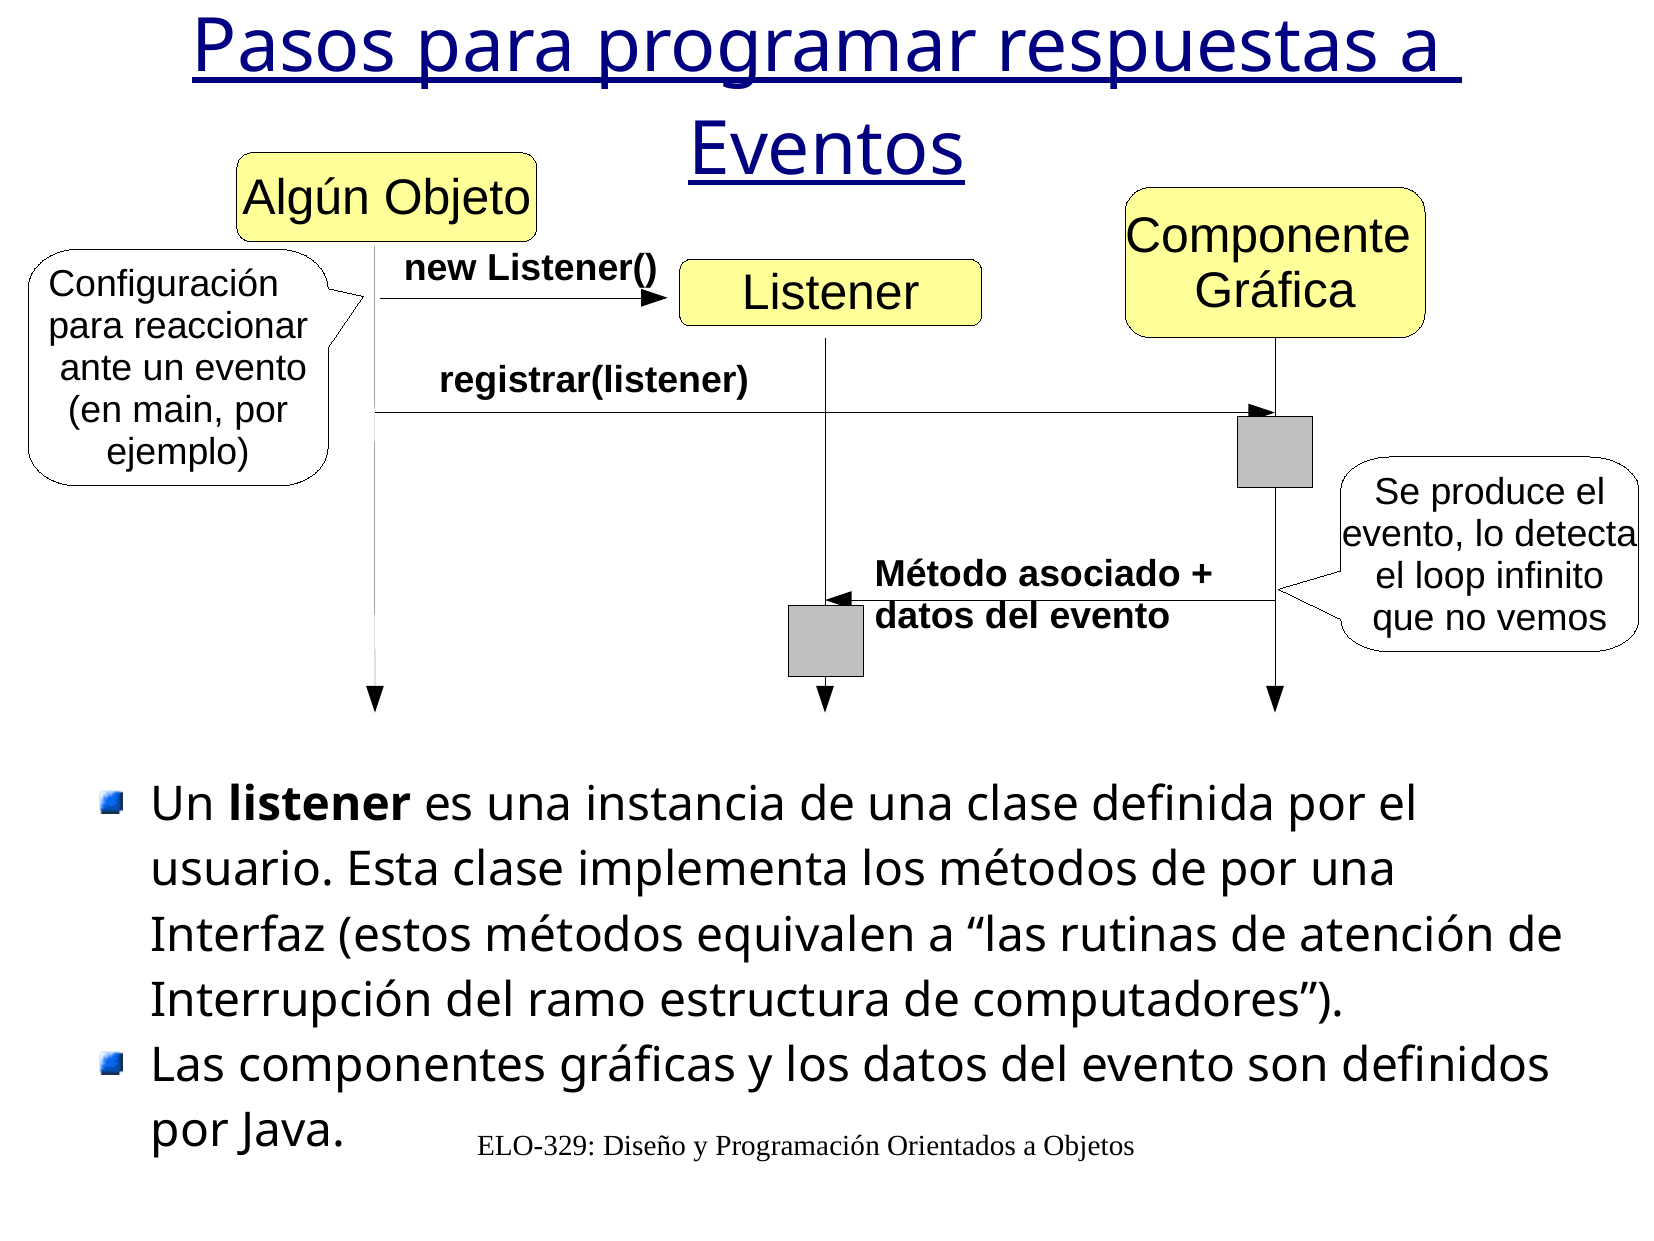

# Pasos para programar respuestas a Eventos
Algún Objeto
Componente
Gráfica
new Listener()
Configuración
para reaccionar
 ante un evento
(en main, por
ejemplo)
Listener
registrar(listener)
Se produce el
evento, lo detecta
 el loop infinito
que no vemos
Método asociado +
datos del evento
Un listener es una instancia de una clase definida por el usuario. Esta clase implementa los métodos de por una Interfaz (estos métodos equivalen a “las rutinas de atención de Interrupción del ramo estructura de computadores”).
Las componentes gráficas y los datos del evento son definidos por Java.